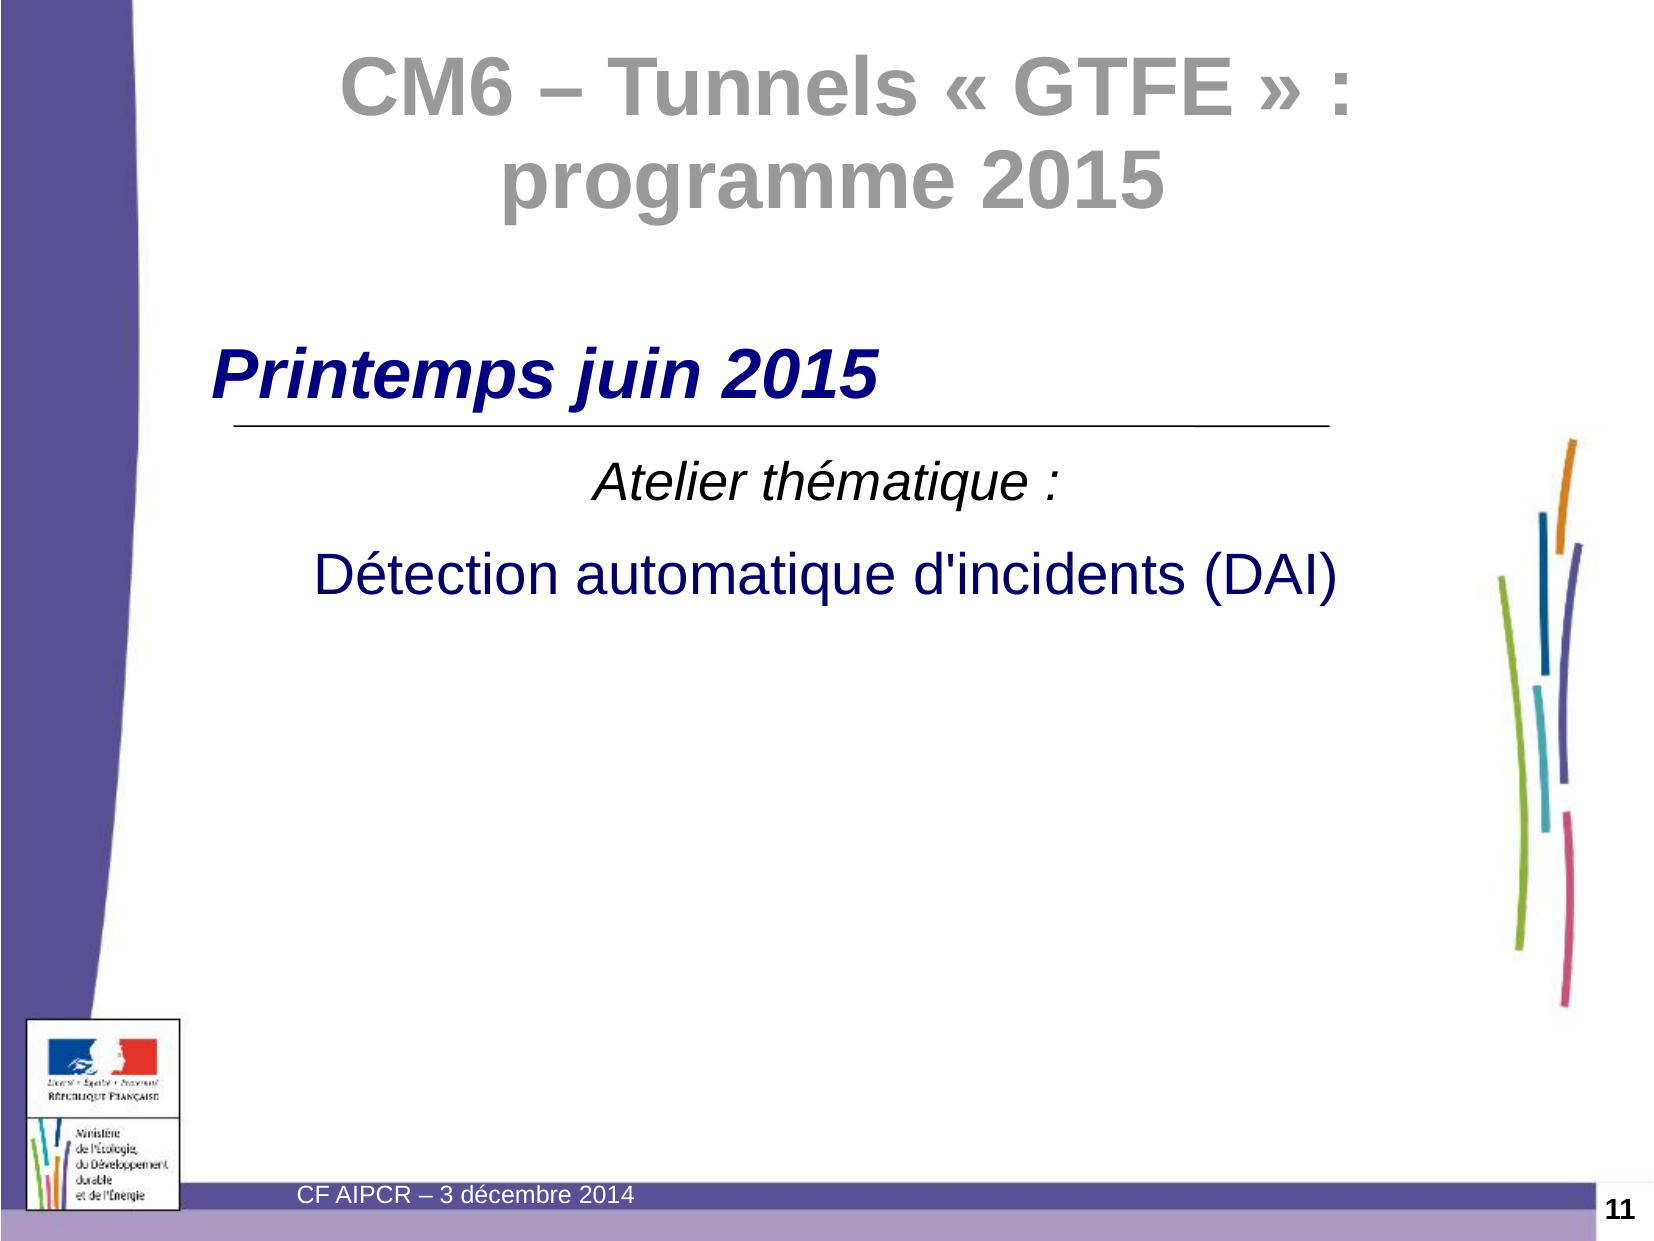

# CM6 – Tunnels « GTFE » : programme 2015
Printemps juin 2015
Atelier thématique :
Détection automatique d'incidents (DAI)
CF AIPCR – 3 décembre 2014
11